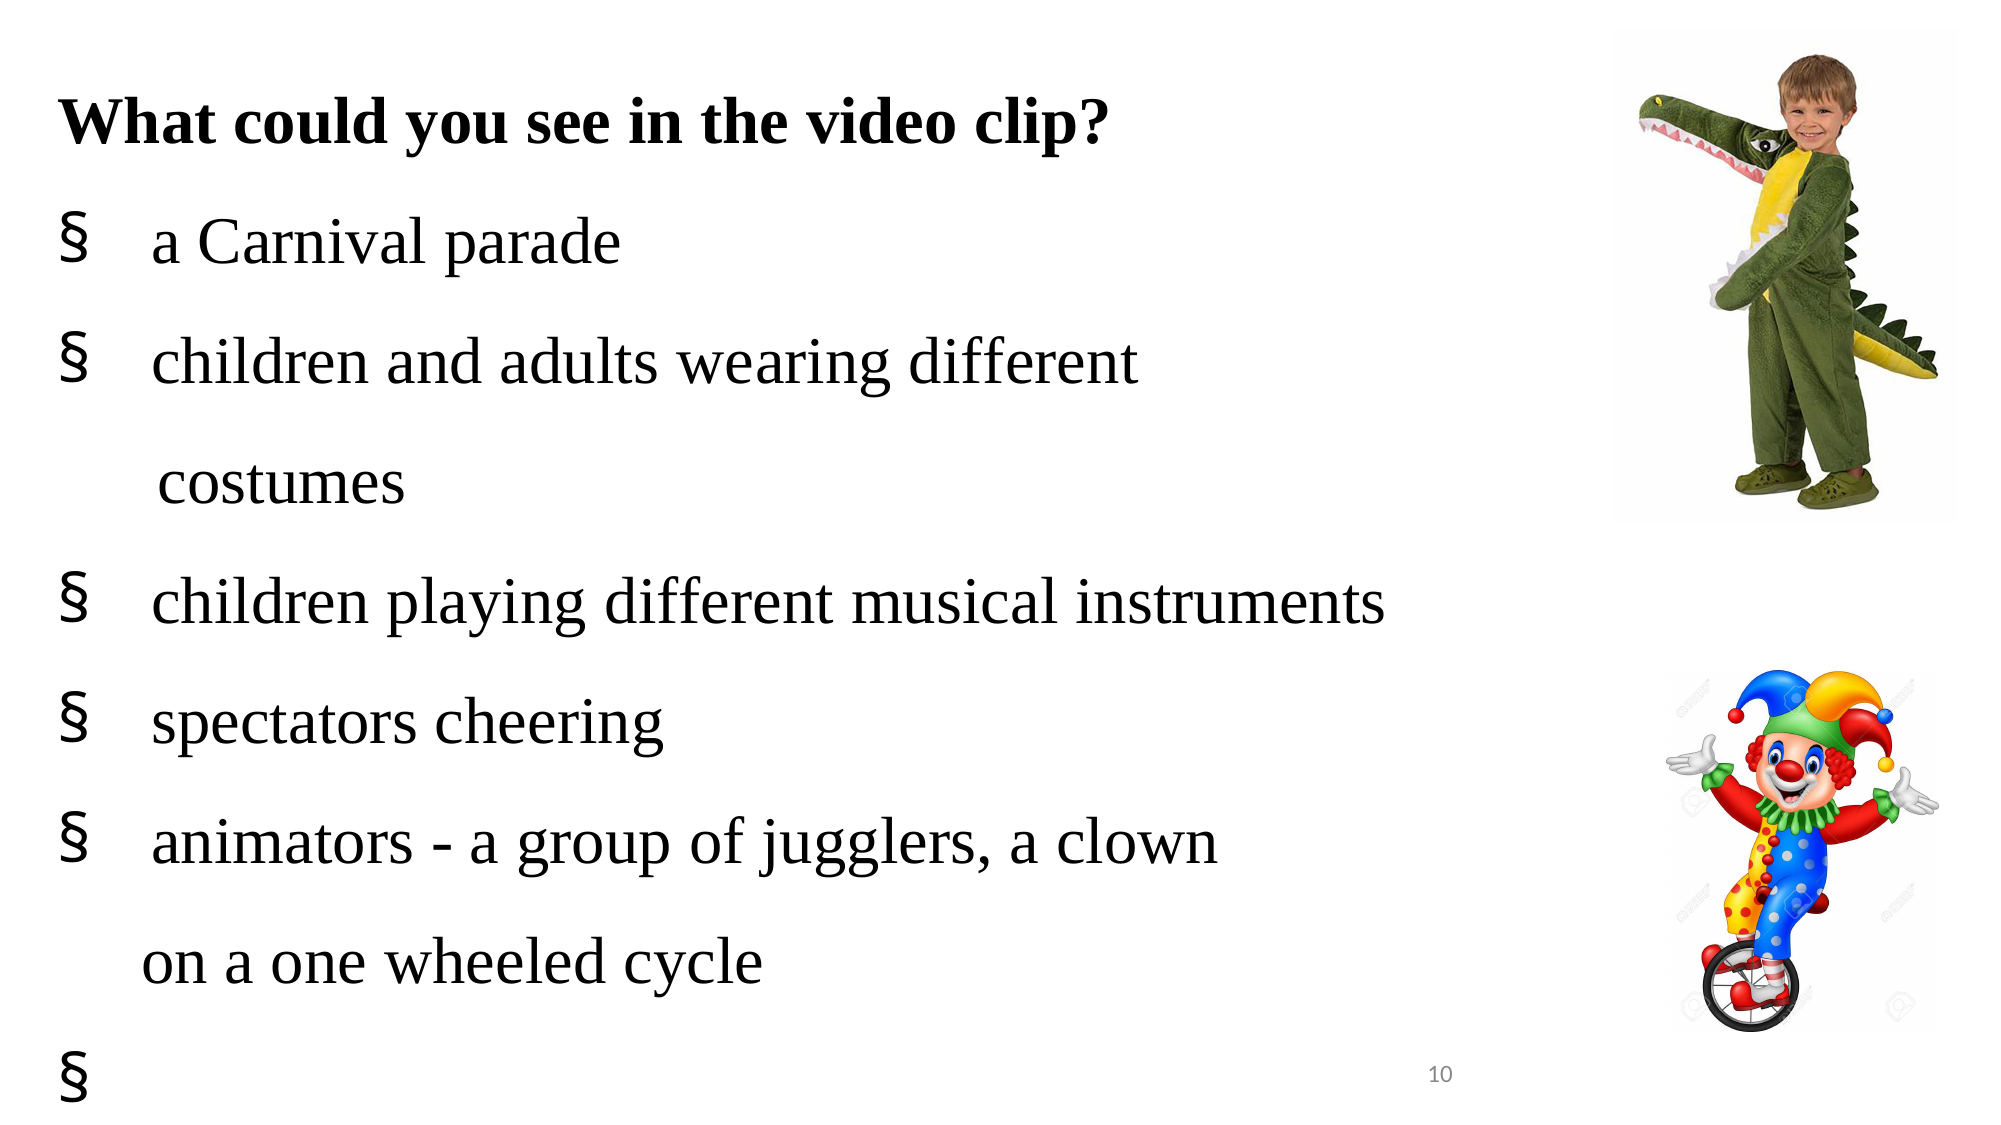

What could you see in the video clip?
a Carnival parade
children and adults wearing different
 costumes
children playing different musical instruments
spectators cheering
animators - a group of jugglers, a clown
 on a one wheeled cycle